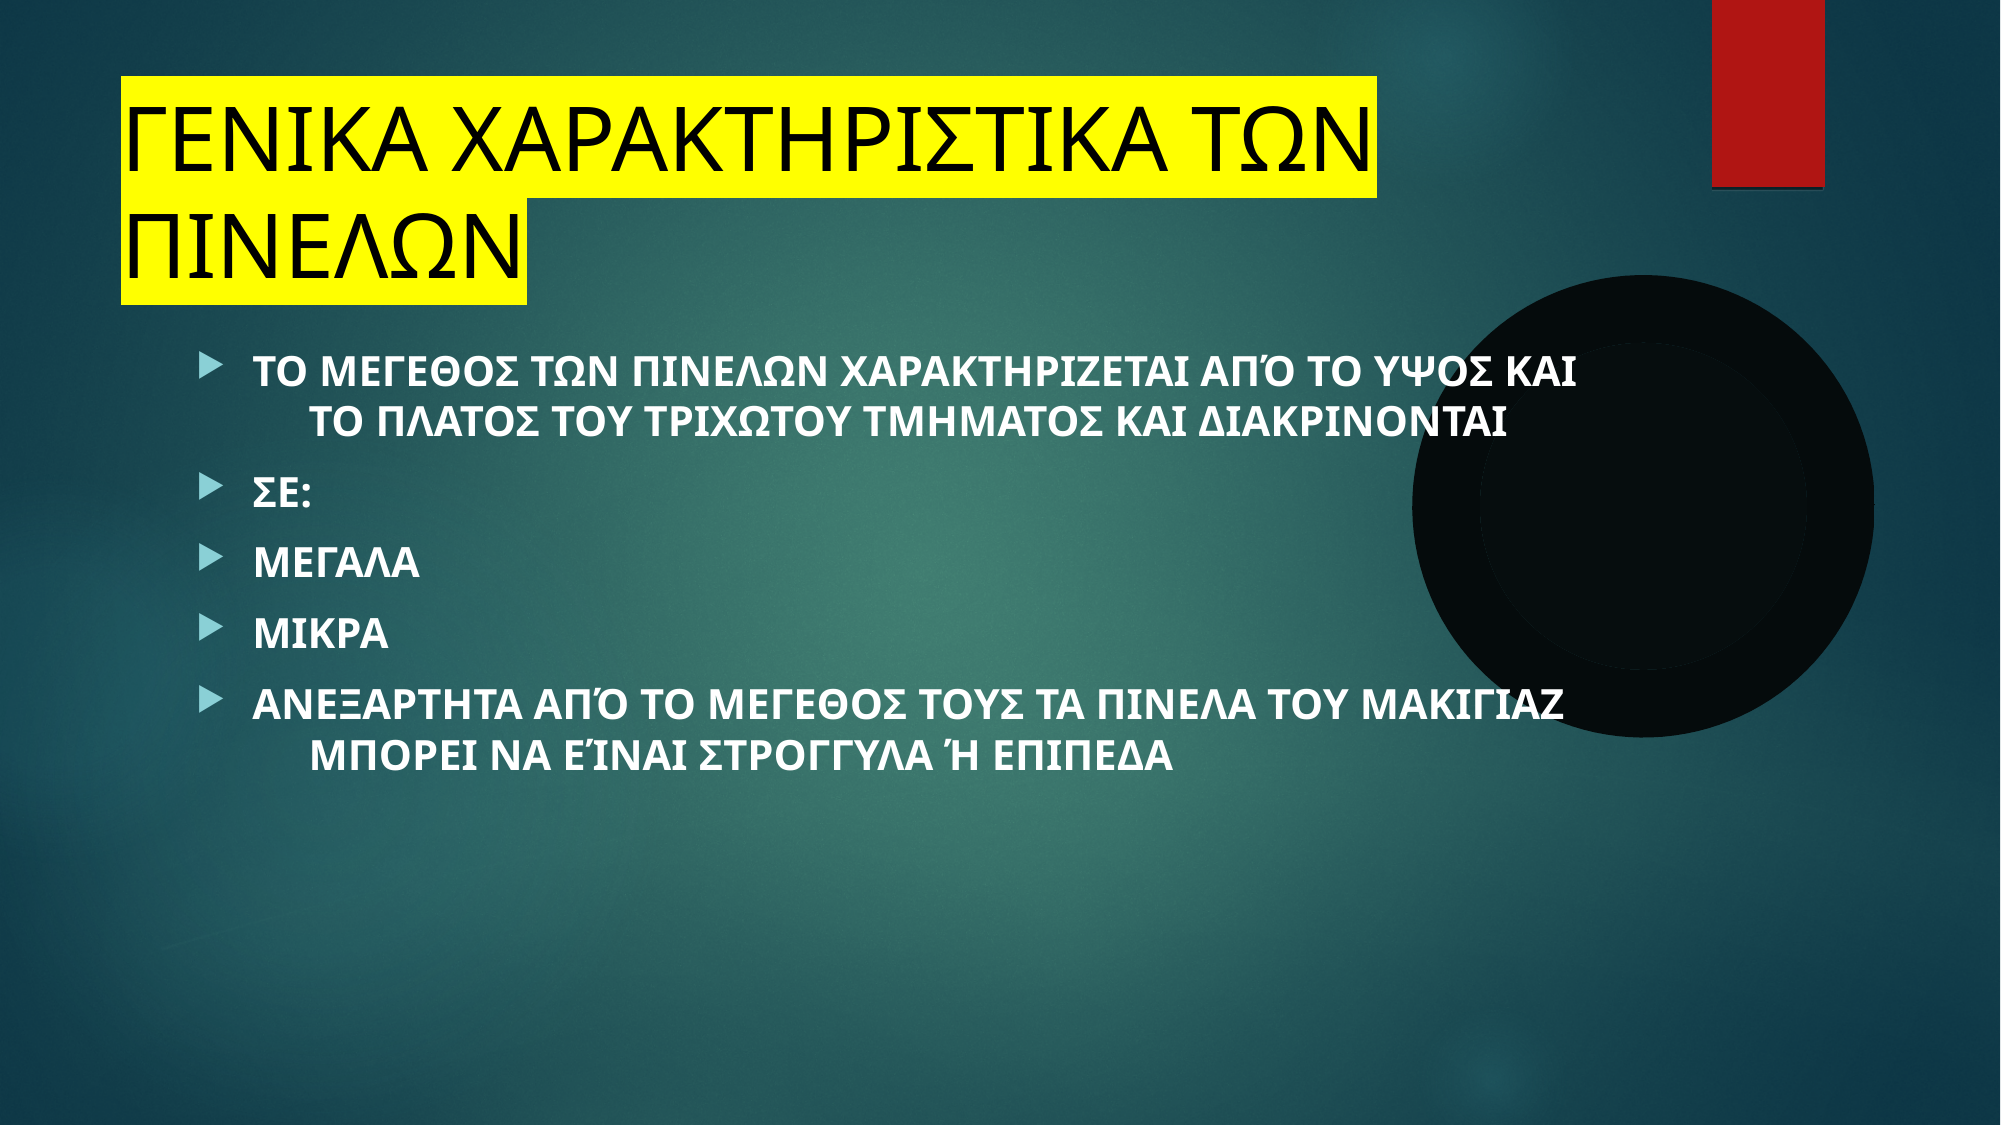

# ΓΕΝΙΚΑ ΧΑΡΑΚΤΗΡΙΣΤΙΚΑ ΤΩΝ ΠΙΝΕΛΩΝ
ΤΟ ΜΕΓΕΘΟΣ ΤΩΝ ΠΙΝΕΛΩΝ ΧΑΡΑΚΤΗΡΙΖΕΤΑΙ ΑΠΌ ΤΟ ΥΨΟΣ ΚΑΙ ΤΟ ΠΛΑΤΟΣ ΤΟΥ ΤΡΙΧΩΤΟΥ ΤΜΗΜΑΤΟΣ ΚΑΙ ΔΙΑΚΡΙΝΟΝΤΑΙ
ΣΕ:
ΜΕΓΑΛΑ
ΜΙΚΡΑ
ΑΝΕΞΑΡΤΗΤΑ ΑΠΌ ΤΟ ΜΕΓΕΘΟΣ ΤΟΥΣ ΤΑ ΠΙΝΕΛΑ ΤΟΥ ΜΑΚΙΓΙΑΖ ΜΠΟΡΕΙ ΝΑ ΕΊΝΑΙ ΣΤΡΟΓΓΥΛΑ Ή ΕΠΙΠΕΔΑ